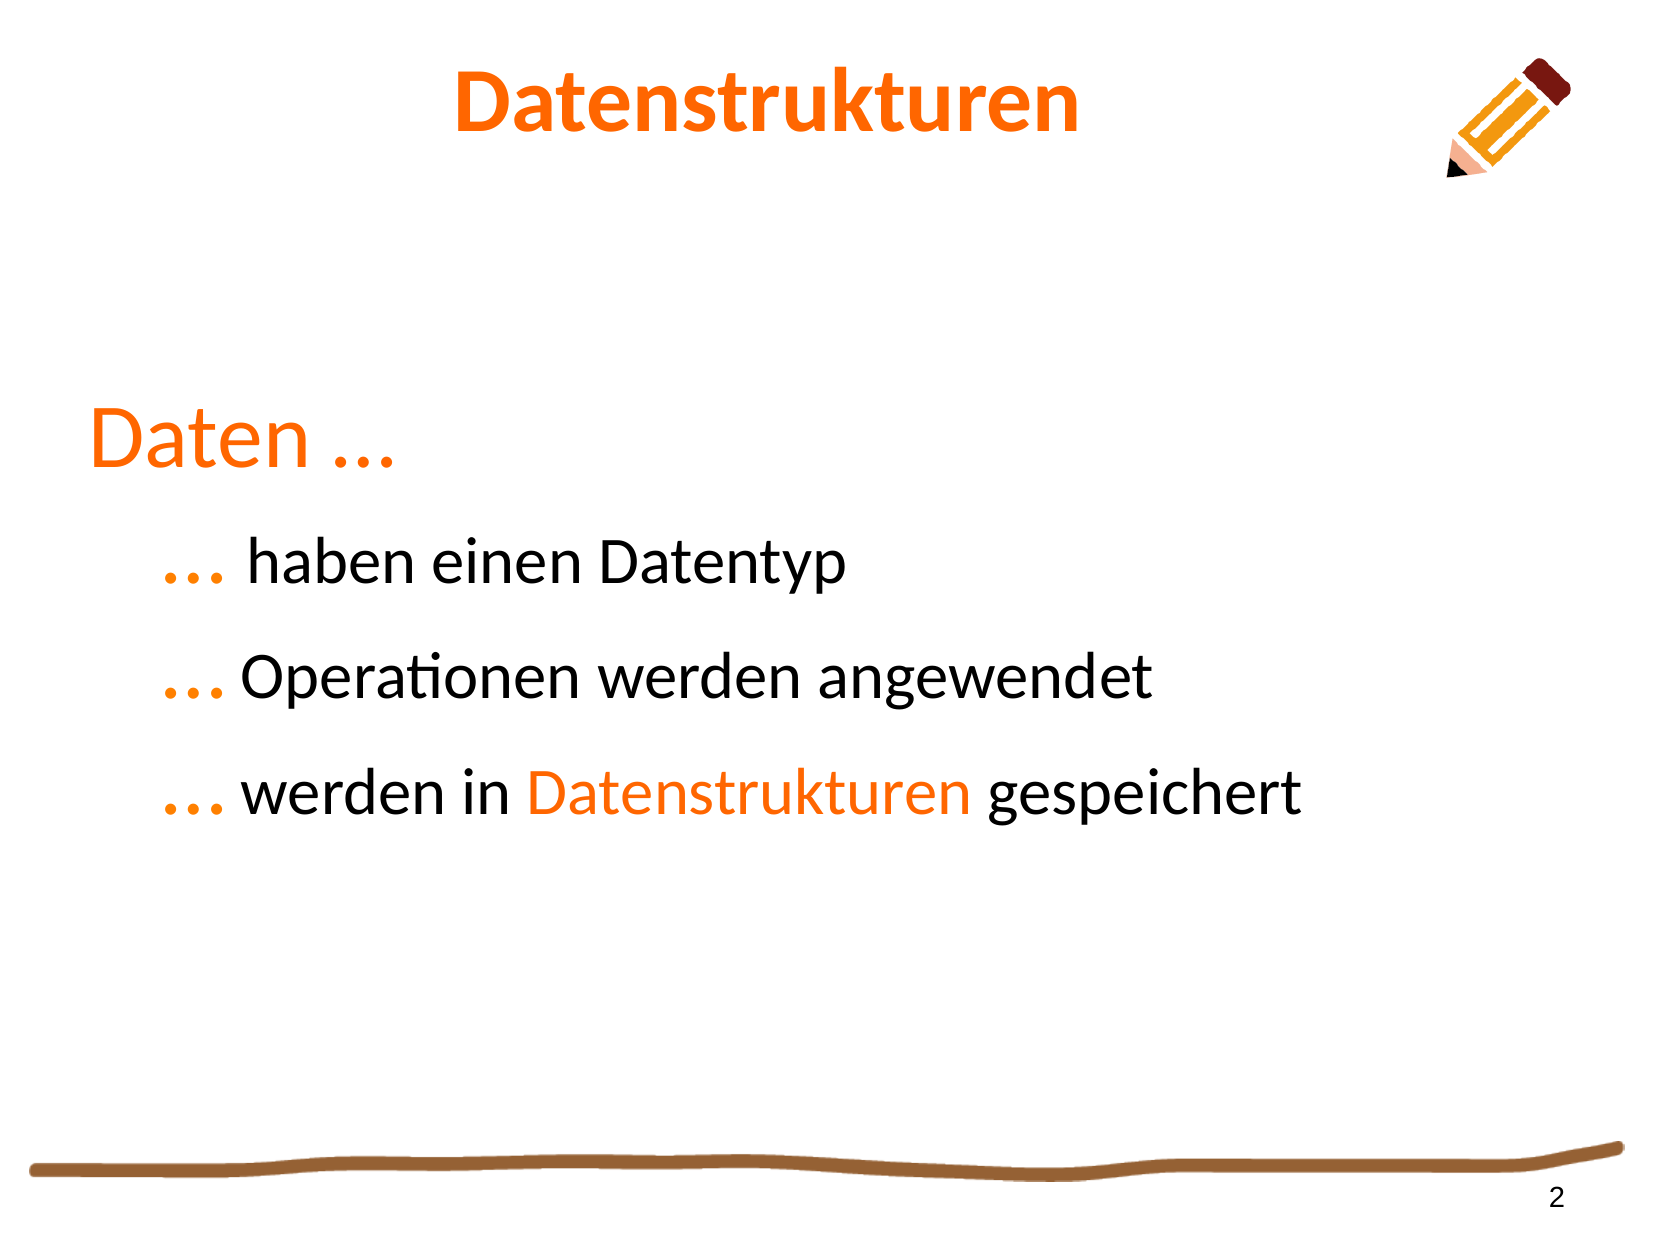

# Datenstrukturen
Daten …
	… haben einen Datentyp
	… Operationen werden angewendet
	… werden in Datenstrukturen gespeichert
2